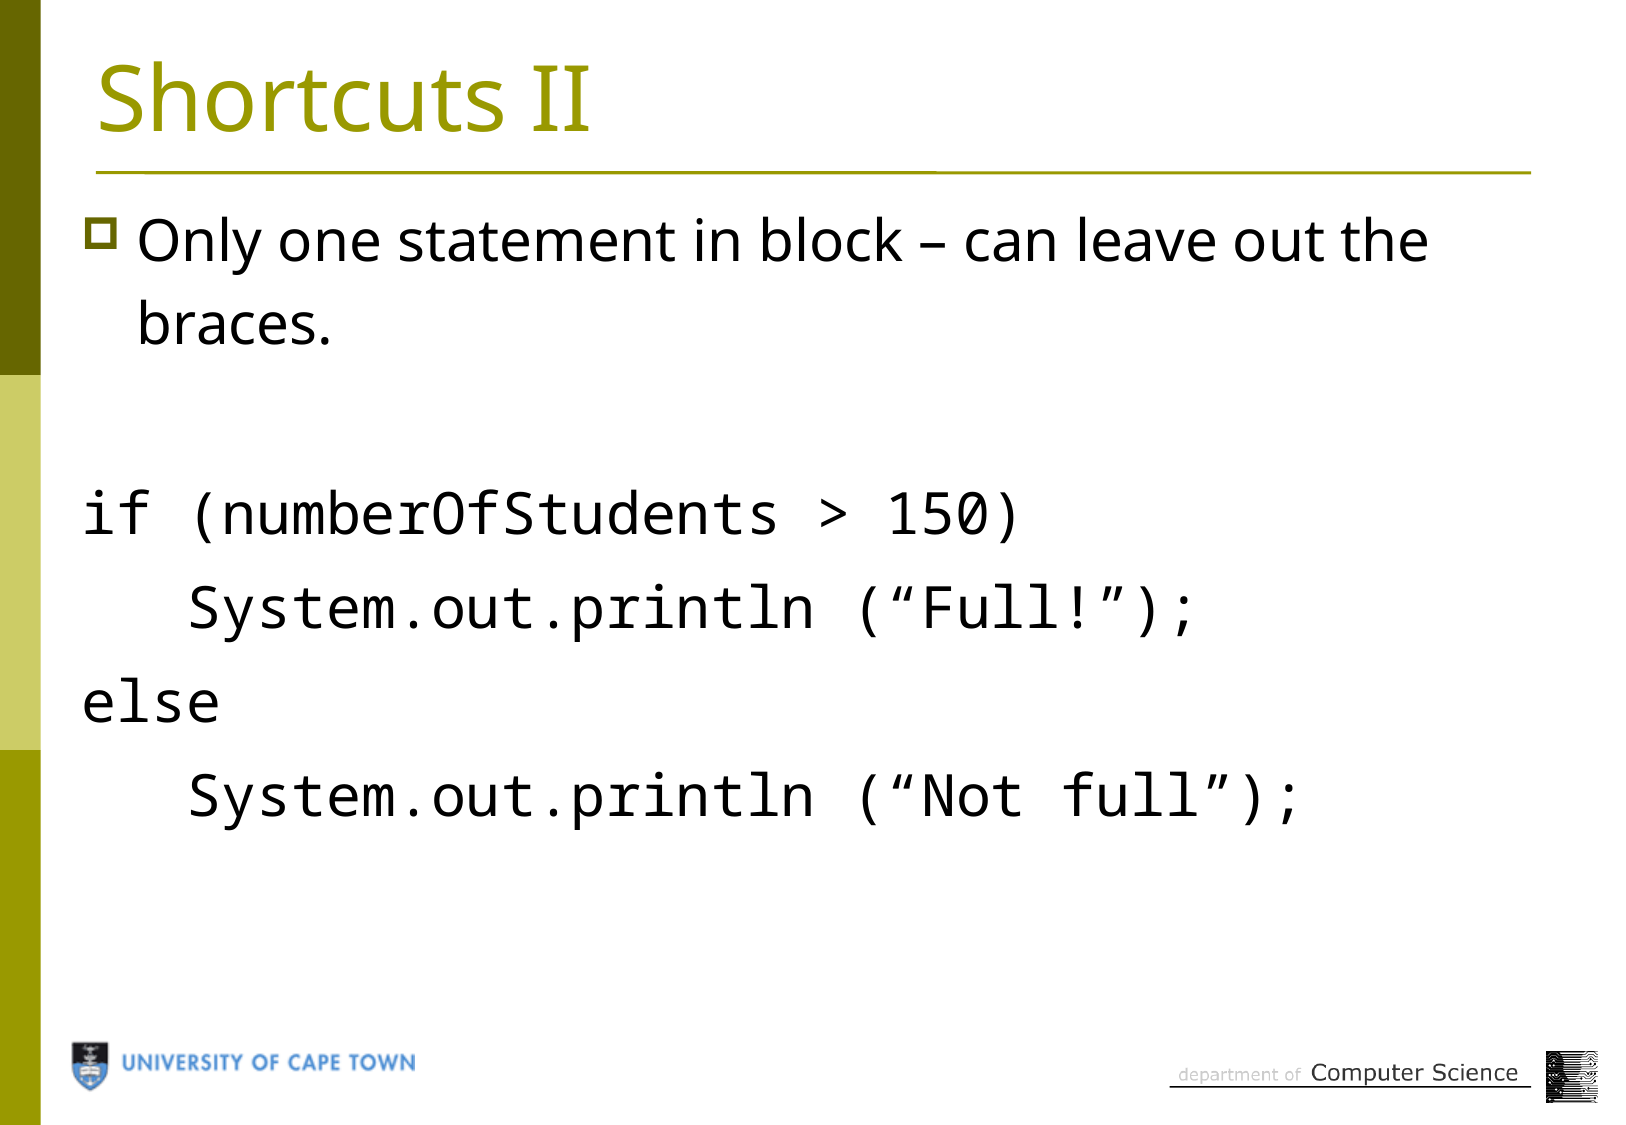

# Shortcuts II
Only one statement in block – can leave out the braces.
if (numberOfStudents > 150)
 System.out.println (“Full!”);
else
 System.out.println (“Not full”);